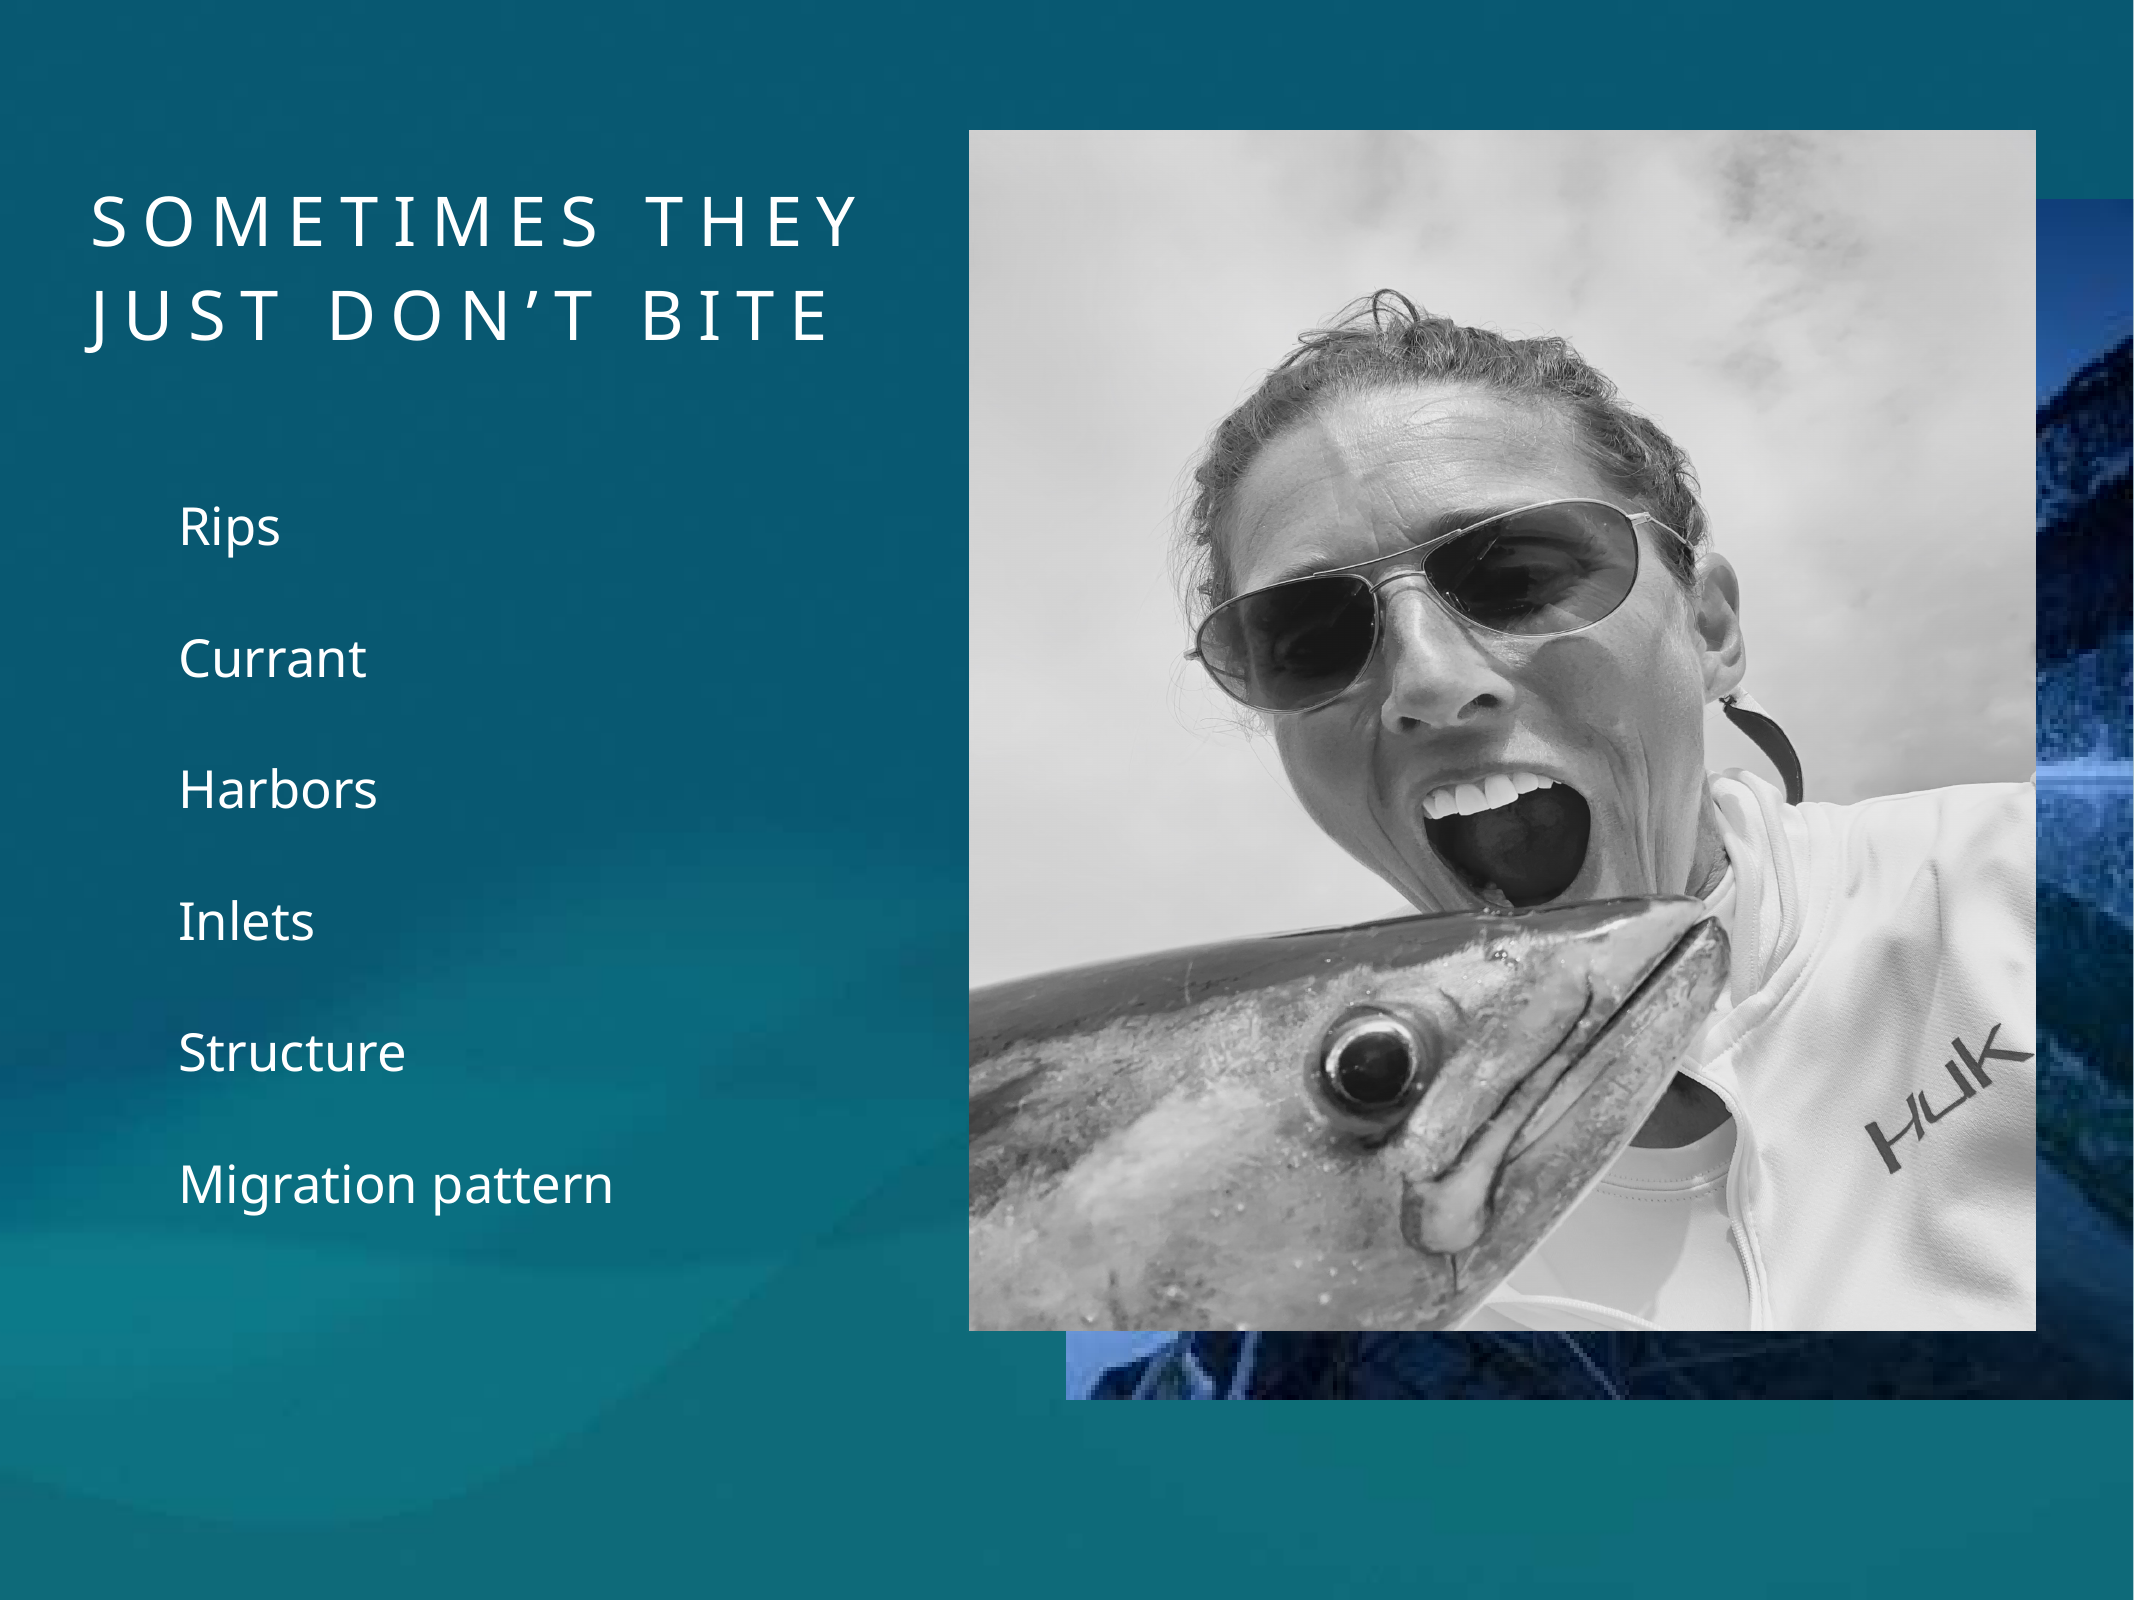

Sometimes they just don’t bite
Rips
Currant
Harbors
Inlets
Structure
Migration pattern